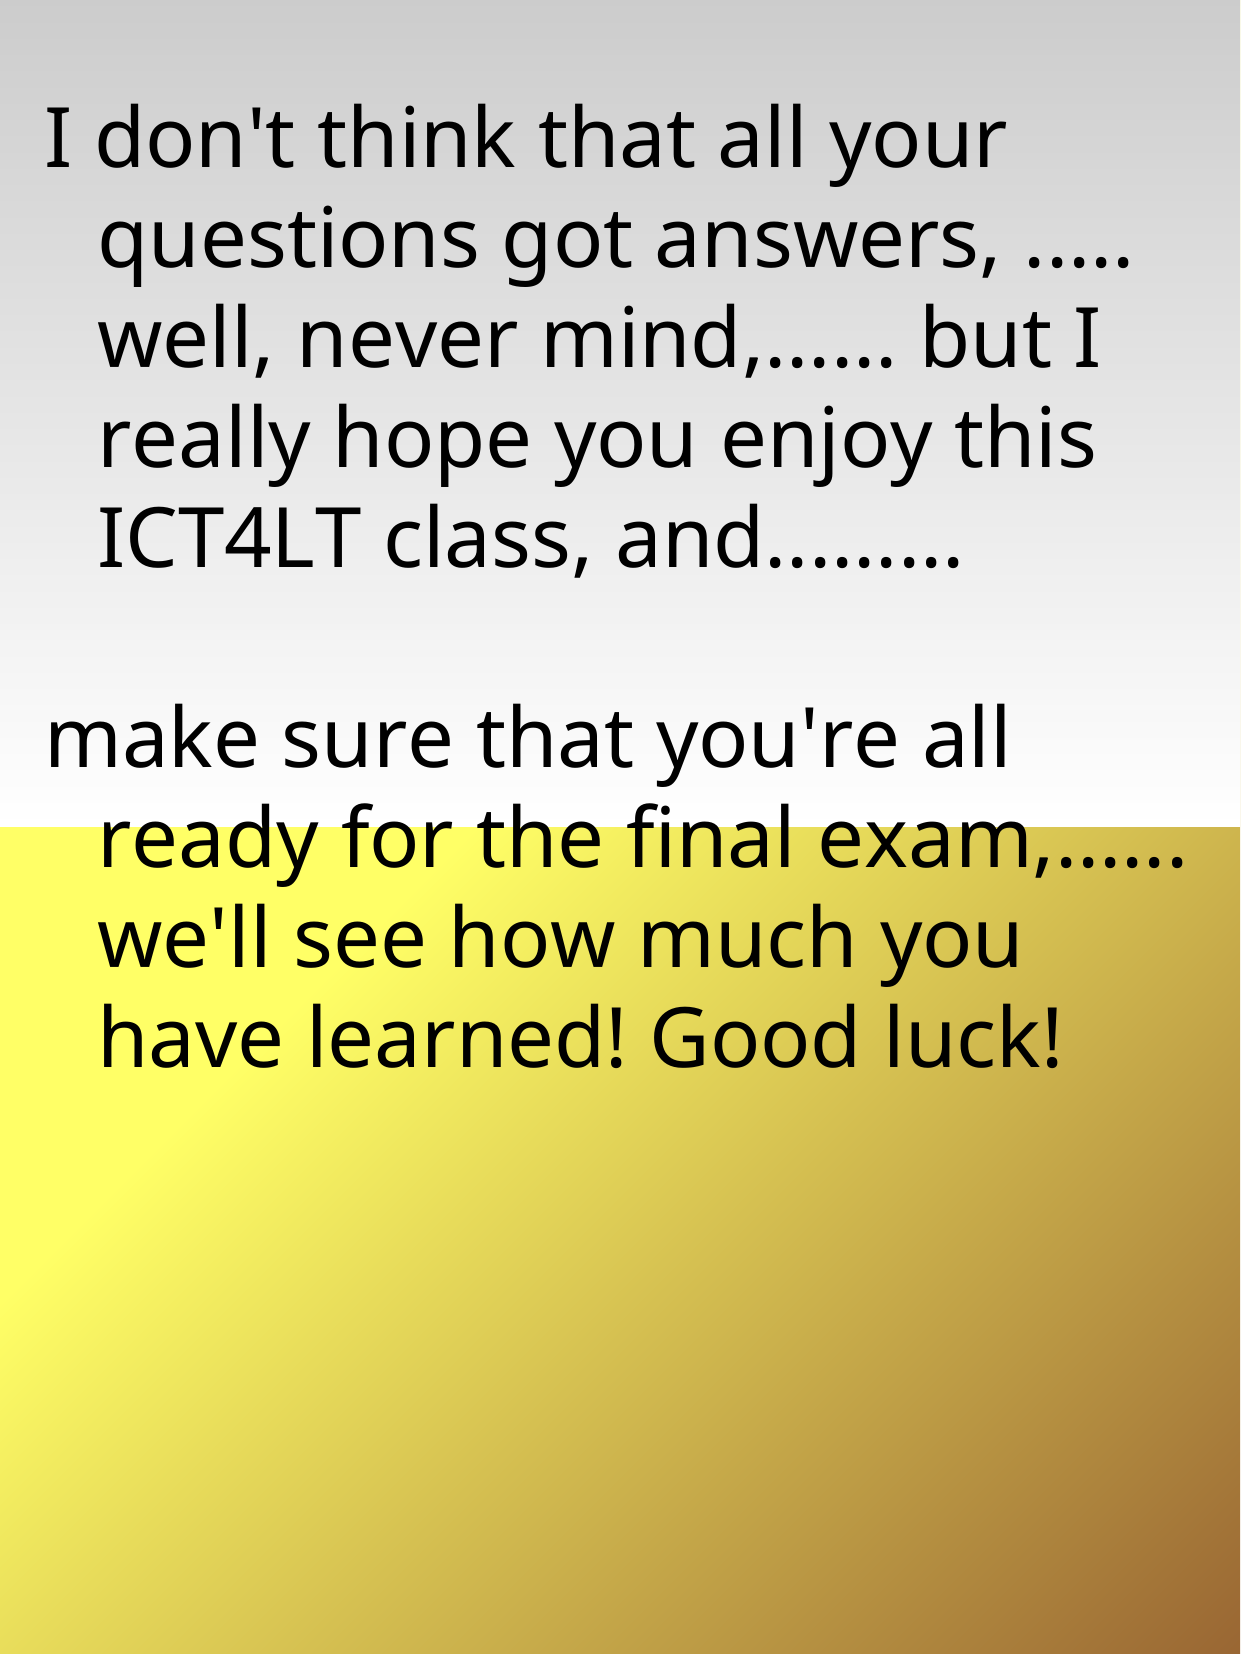

I don't think that all your questions got answers, ..... well, never mind,...... but I really hope you enjoy this ICT4LT class, and.........
make sure that you're all ready for the final exam,...... we'll see how much you have learned! Good luck!